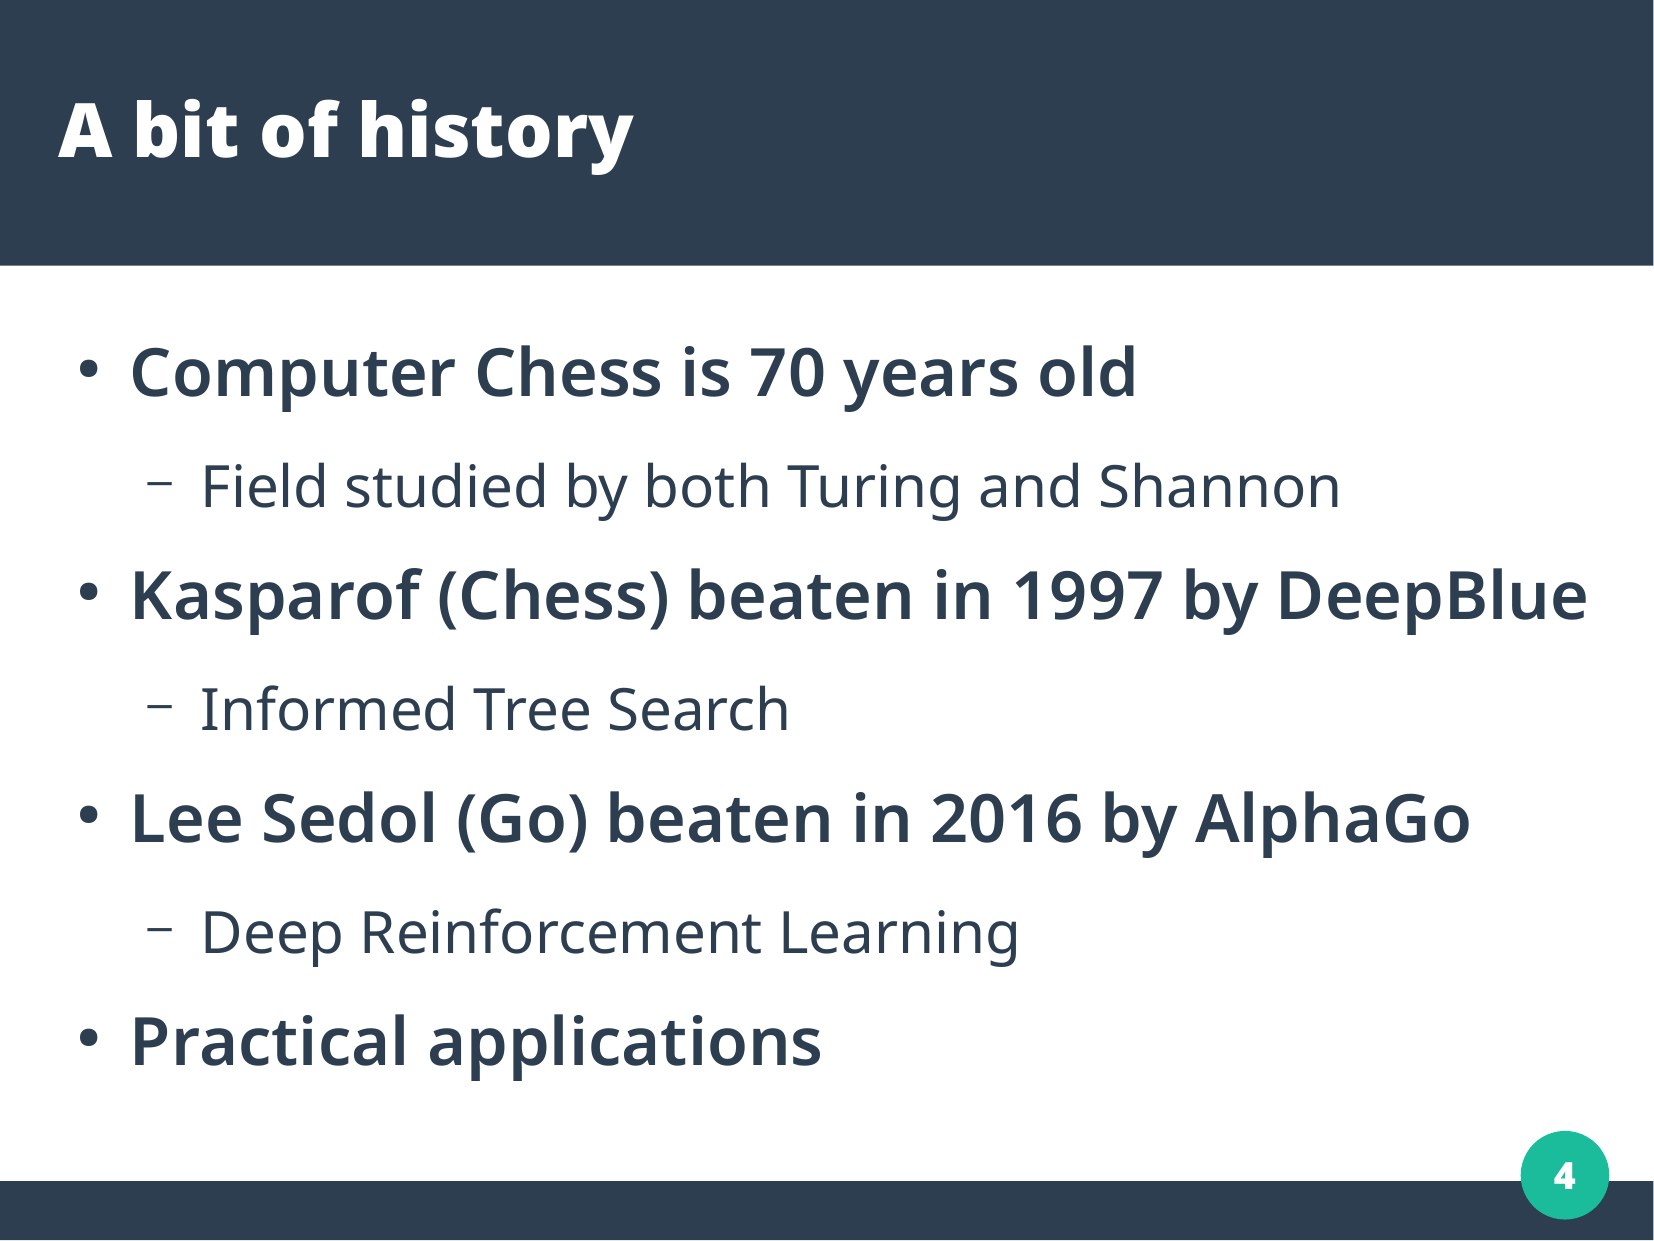

# A bit of history
Computer Chess is 70 years old
Field studied by both Turing and Shannon
Kasparof (Chess) beaten in 1997 by DeepBlue
Informed Tree Search
Lee Sedol (Go) beaten in 2016 by AlphaGo
Deep Reinforcement Learning
Practical applications
4